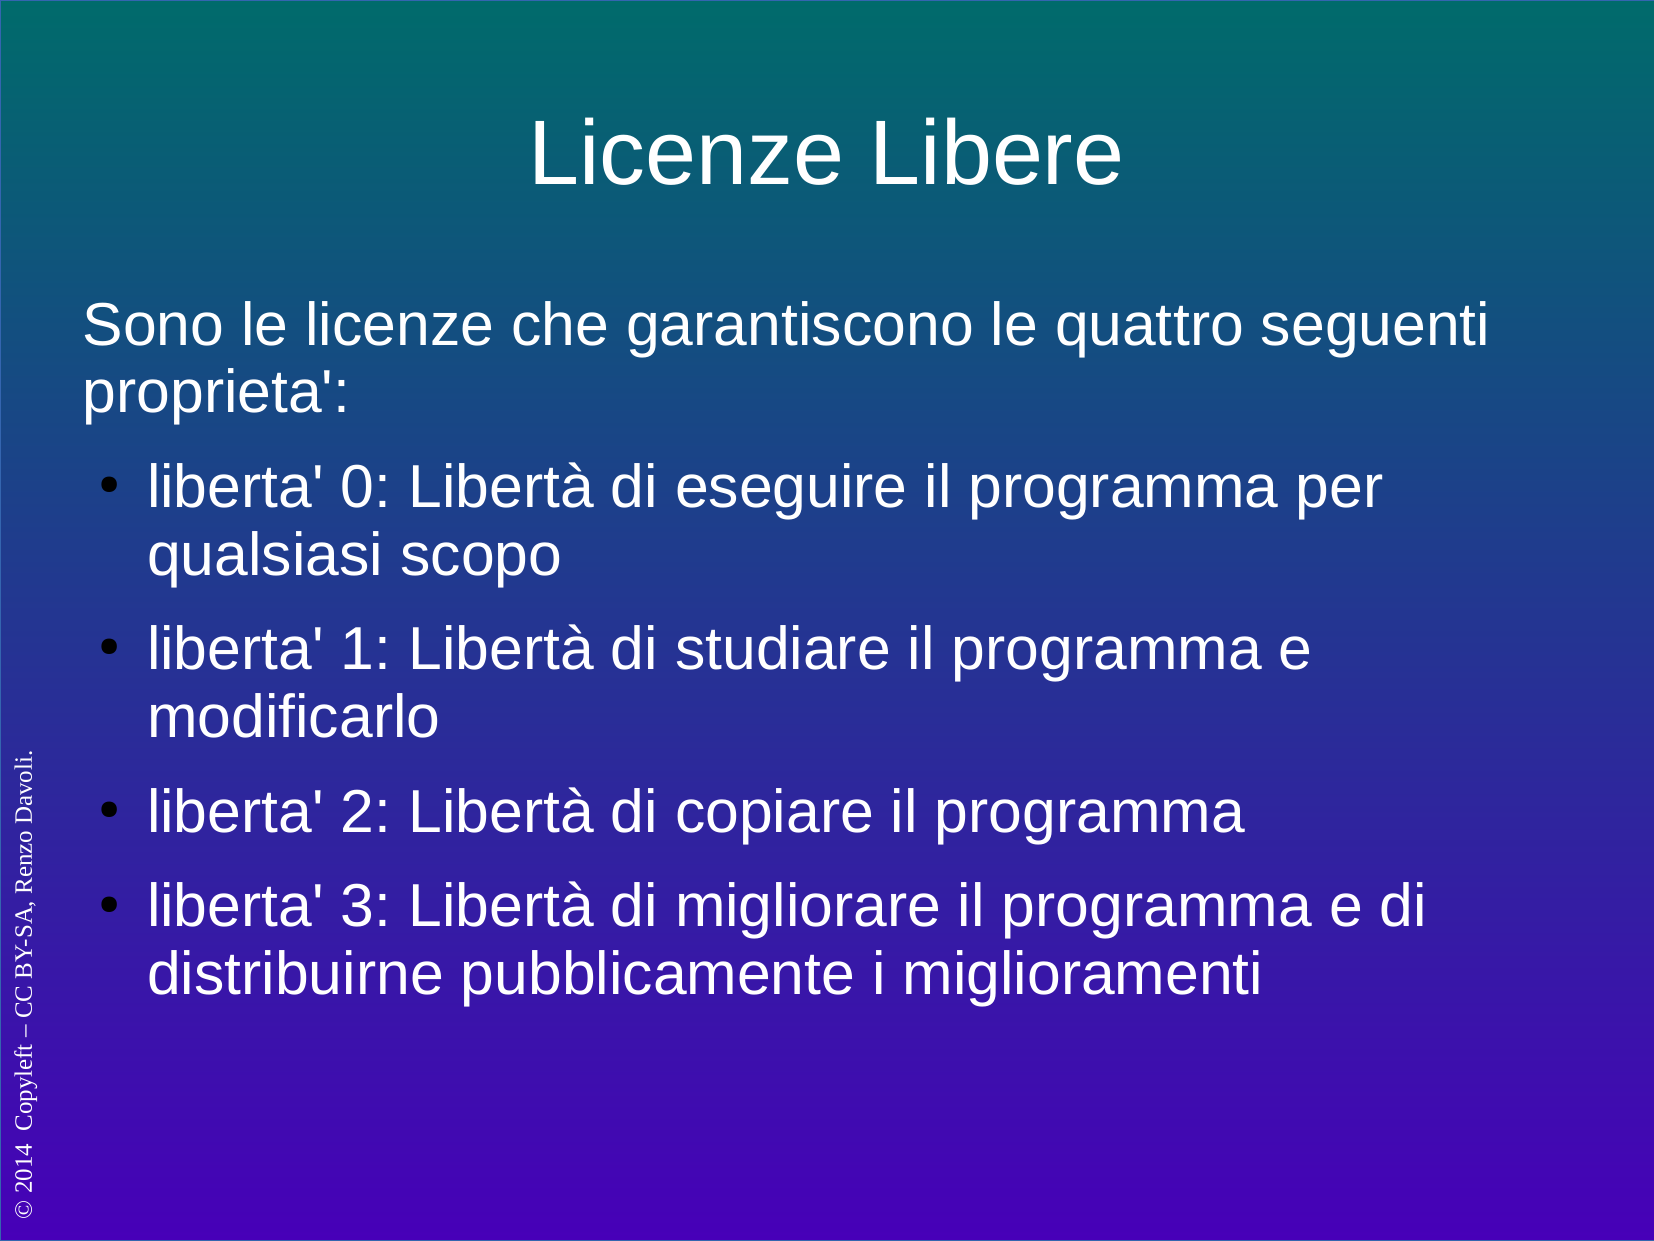

# Licenze Libere
Sono le licenze che garantiscono le quattro seguenti proprieta':
liberta' 0: Libertà di eseguire il programma per qualsiasi scopo
liberta' 1: Libertà di studiare il programma e modificarlo
liberta' 2: Libertà di copiare il programma
liberta' 3: Libertà di migliorare il programma e di distribuirne pubblicamente i miglioramenti